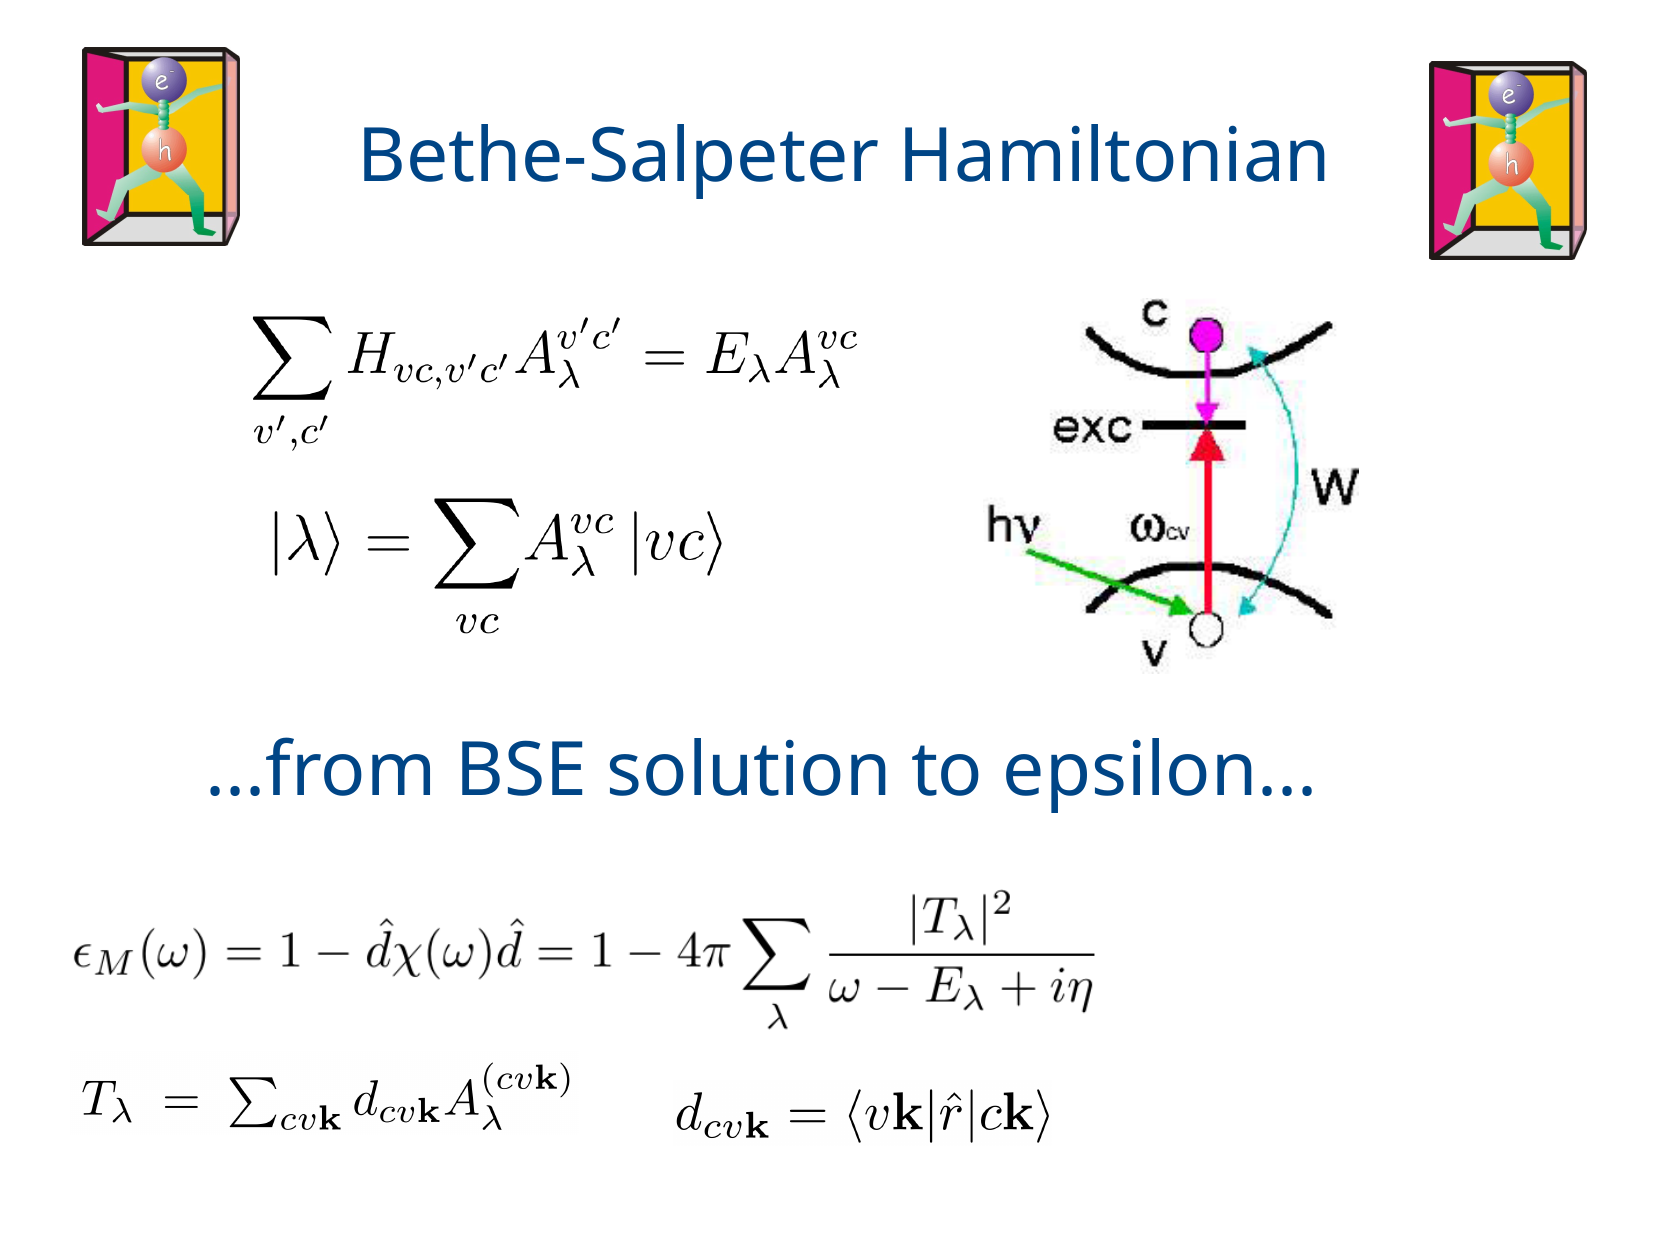

# Bethe-Salpeter Hamiltonian
...from BSE solution to epsilon...